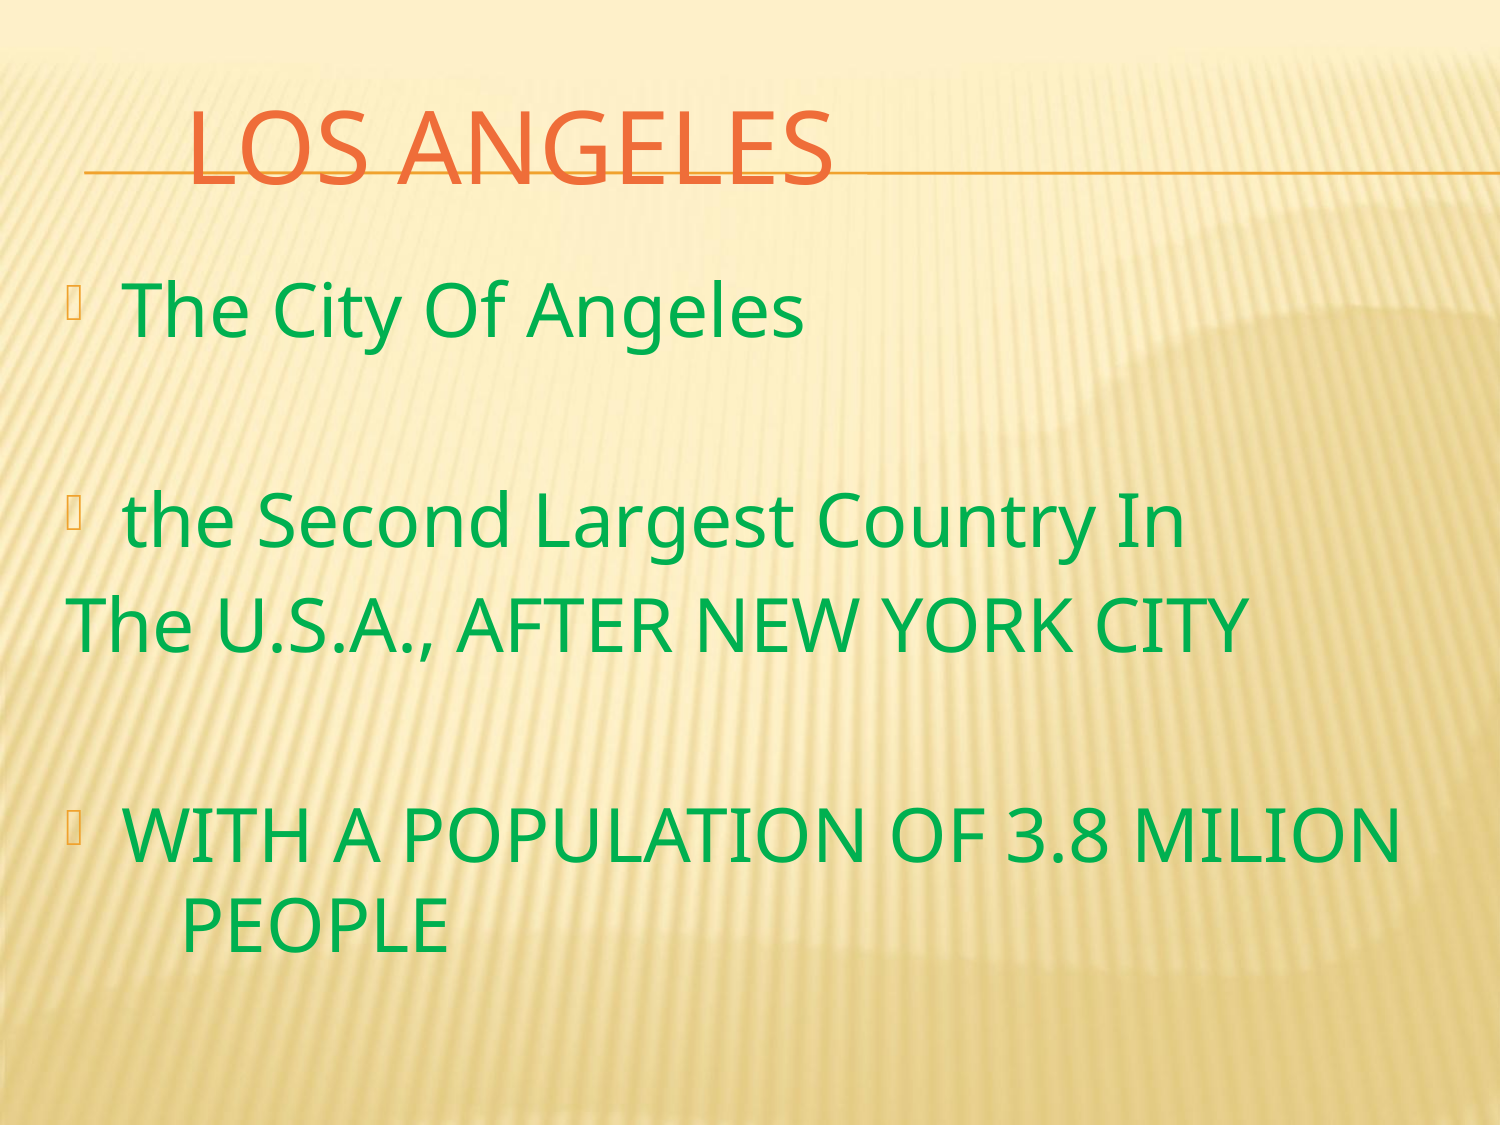

# LOS ANGELES
The City Of Angeles
the Second Largest Country In
The U.S.A., AFTER NEW YORK CITY
WITH A POPULATION OF 3.8 MILION PEOPLE